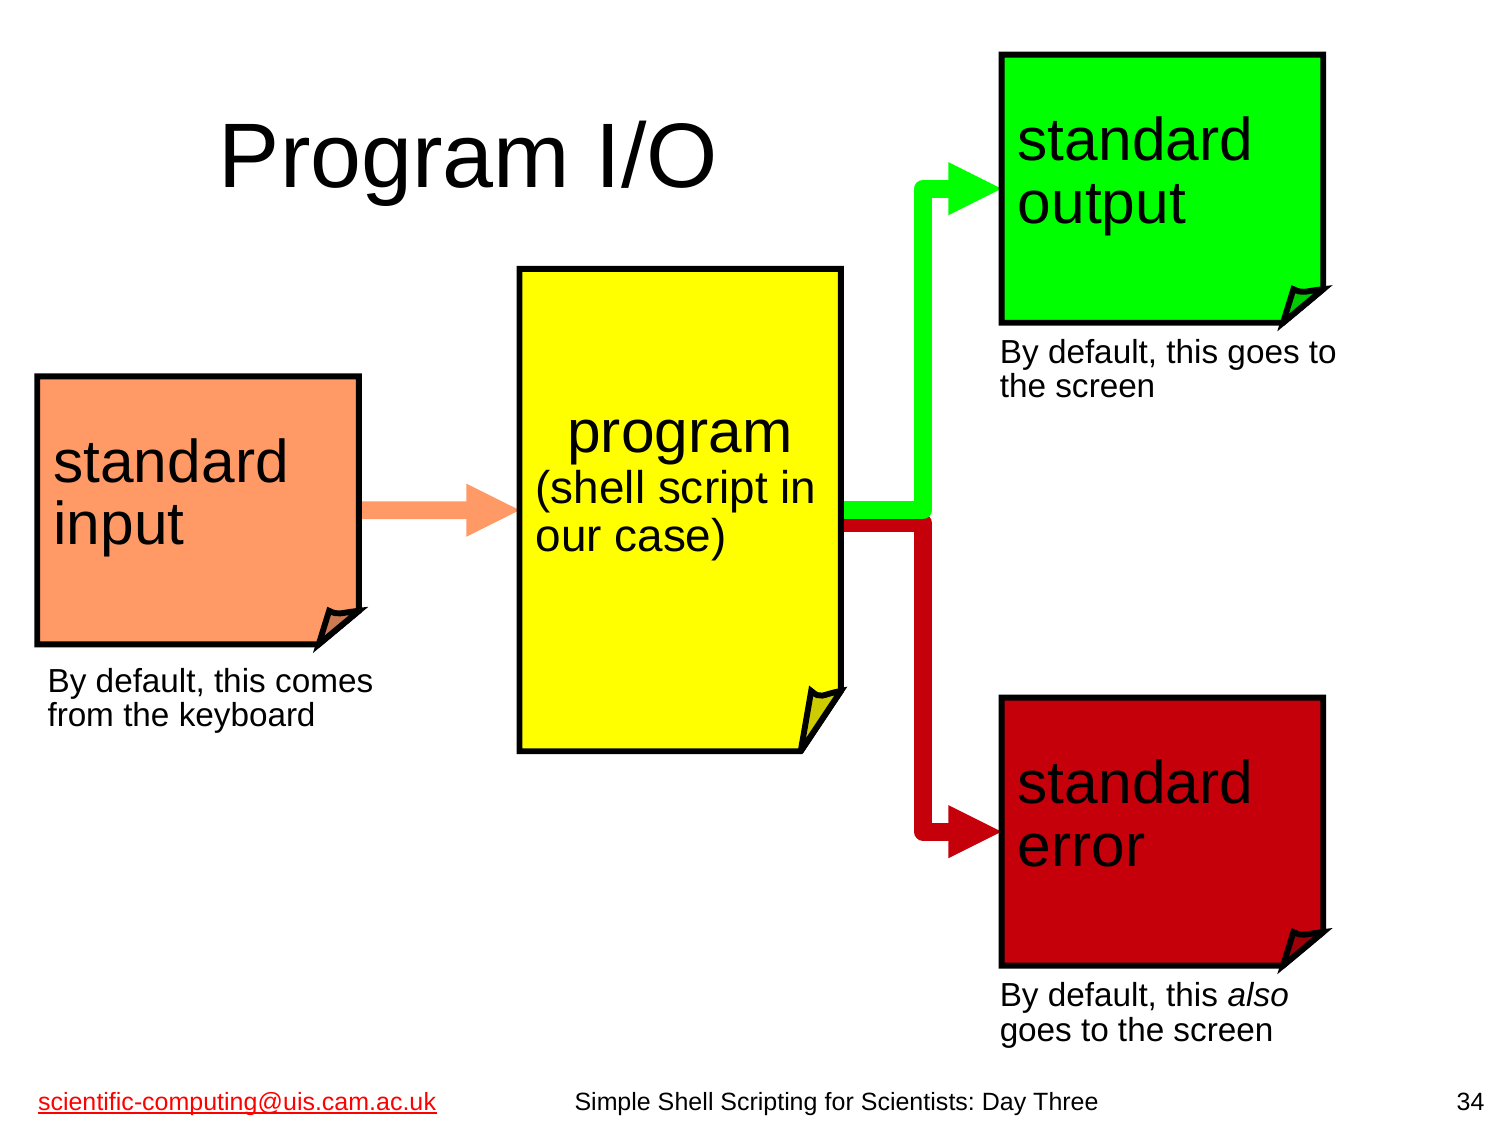

standard output
# Program I/O
program
(shell script in our case)
By default, this goes to the screen
standard input
By default, this comes from the keyboard
standard error
By default, this also goes to the screen
escience-support@ucs.cam.ac.uk	Simple Shell Scripting for Scientists: Day Three
34